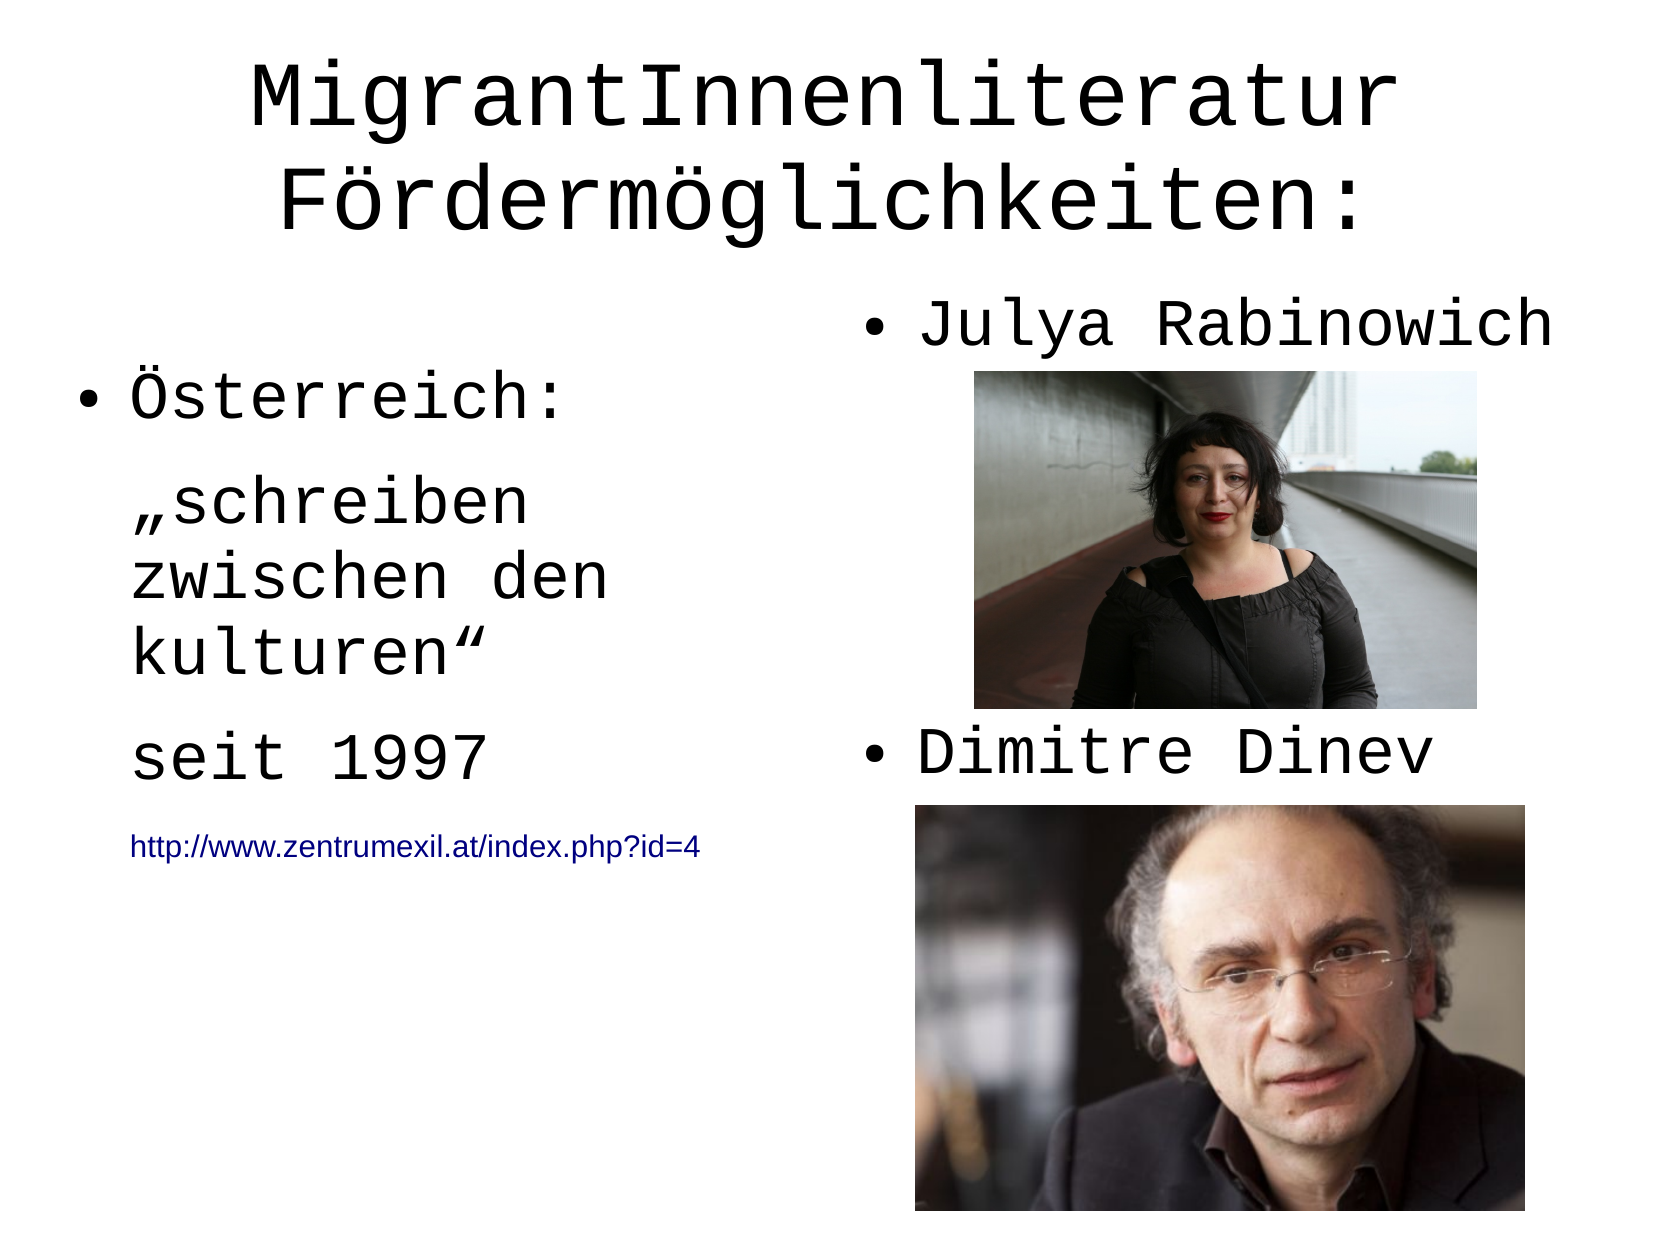

# MigrantInnenliteratur Fördermöglichkeiten:
Julya Rabinowich
Österreich:
„schreiben zwischen den kulturen“
seit 1997
http://www.zentrumexil.at/index.php?id=4
Dimitre Dinev